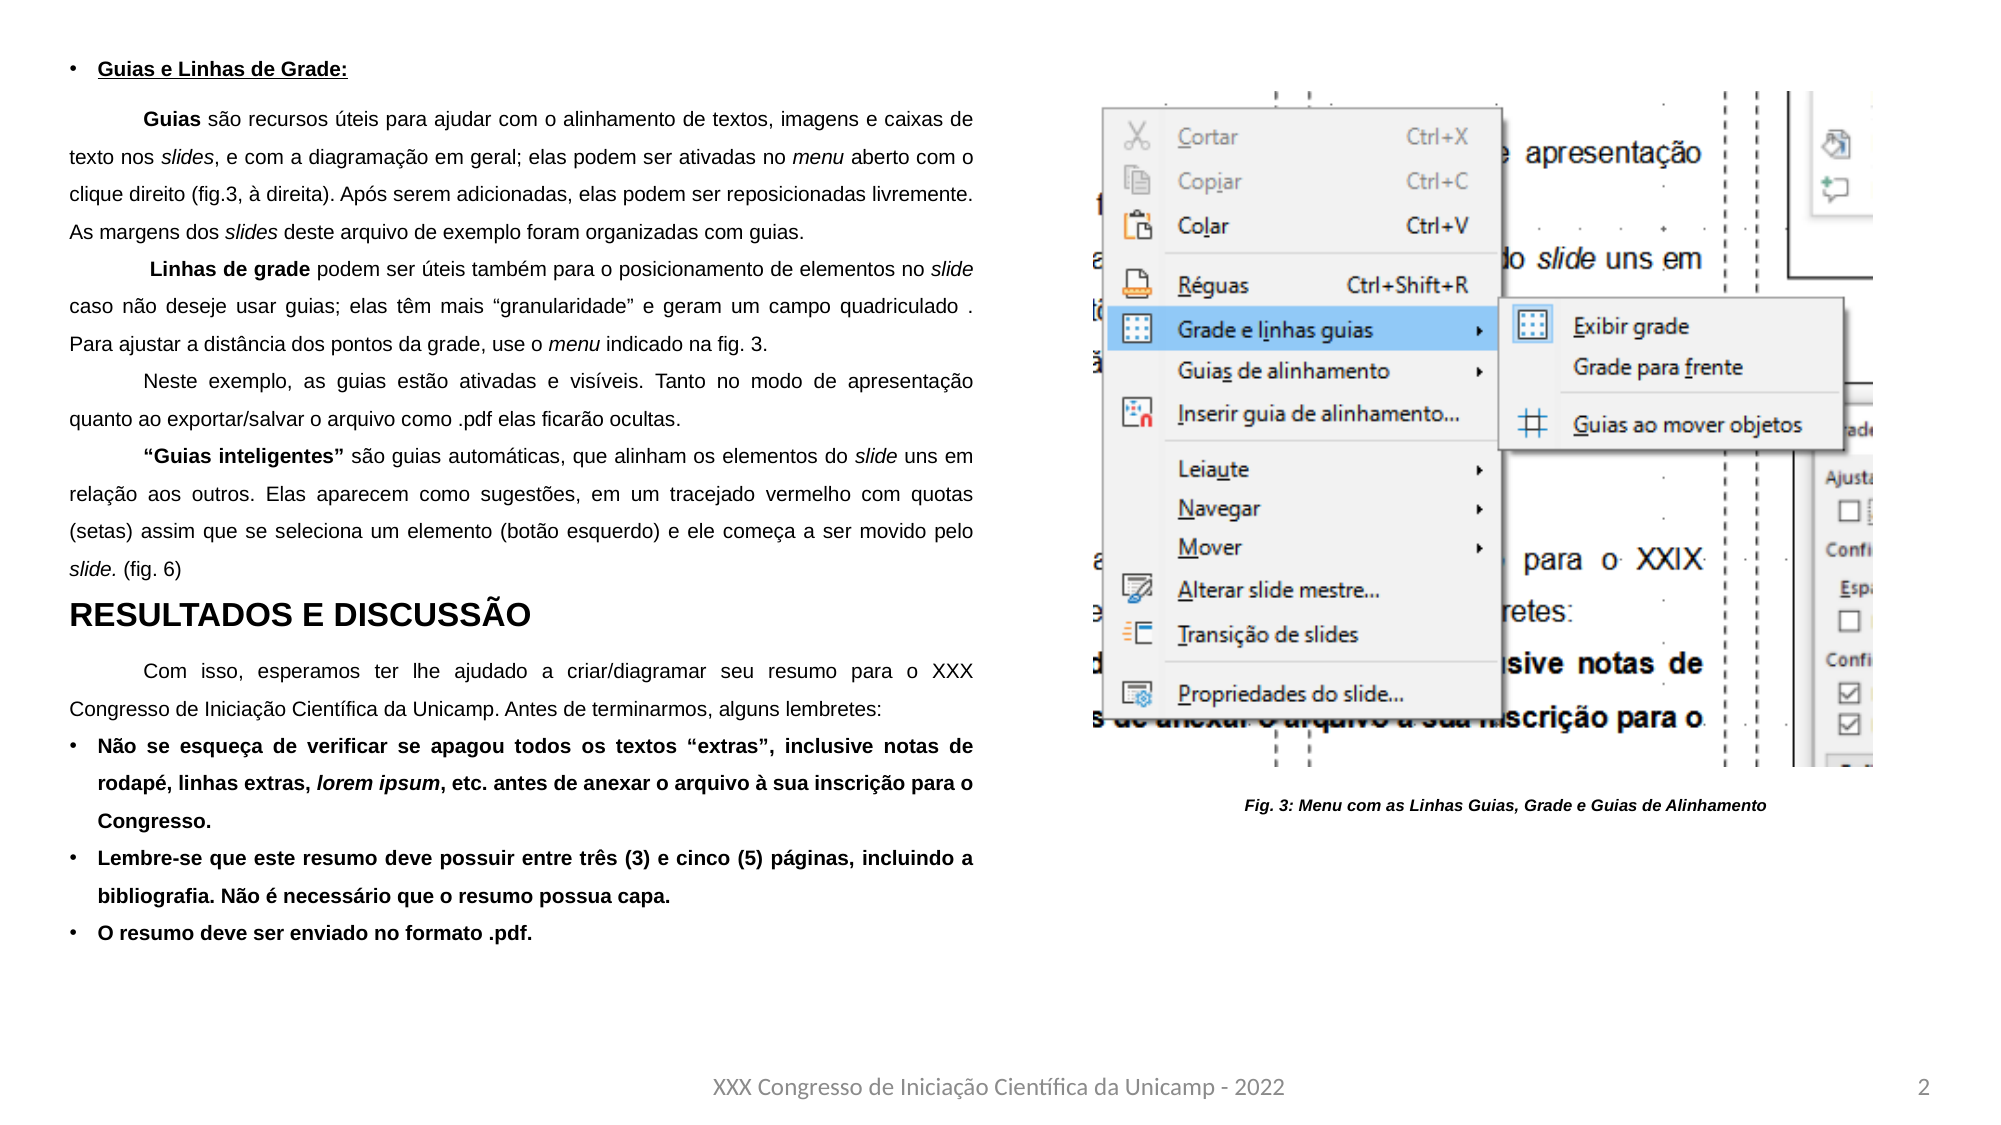

Guias e Linhas de Grade:
	Guias são recursos úteis para ajudar com o alinhamento de textos, imagens e caixas de texto nos slides, e com a diagramação em geral; elas podem ser ativadas no menu aberto com o clique direito (fig.3, à direita). Após serem adicionadas, elas podem ser reposicionadas livremente. As margens dos slides deste arquivo de exemplo foram organizadas com guias.
	 Linhas de grade podem ser úteis também para o posicionamento de elementos no slide caso não deseje usar guias; elas têm mais “granularidade” e geram um campo quadriculado . Para ajustar a distância dos pontos da grade, use o menu indicado na fig. 3.
	Neste exemplo, as guias estão ativadas e visíveis. Tanto no modo de apresentação quanto ao exportar/salvar o arquivo como .pdf elas ficarão ocultas.
	“Guias inteligentes” são guias automáticas, que alinham os elementos do slide uns em relação aos outros. Elas aparecem como sugestões, em um tracejado vermelho com quotas (setas) assim que se seleciona um elemento (botão esquerdo) e ele começa a ser movido pelo slide. (fig. 6)
RESULTADOS E DISCUSSÃO
Com isso, esperamos ter lhe ajudado a criar/diagramar seu resumo para o XXX Congresso de Iniciação Científica da Unicamp. Antes de terminarmos, alguns lembretes:
Não se esqueça de verificar se apagou todos os textos “extras”, inclusive notas de rodapé, linhas extras, lorem ipsum, etc. antes de anexar o arquivo à sua inscrição para o Congresso.
Lembre-se que este resumo deve possuir entre três (3) e cinco (5) páginas, incluindo a bibliografia. Não é necessário que o resumo possua capa.
O resumo deve ser enviado no formato .pdf.
Fig. 3: Menu com as Linhas Guias, Grade e Guias de Alinhamento
XXX Congresso de Iniciação Científica da Unicamp - 2022